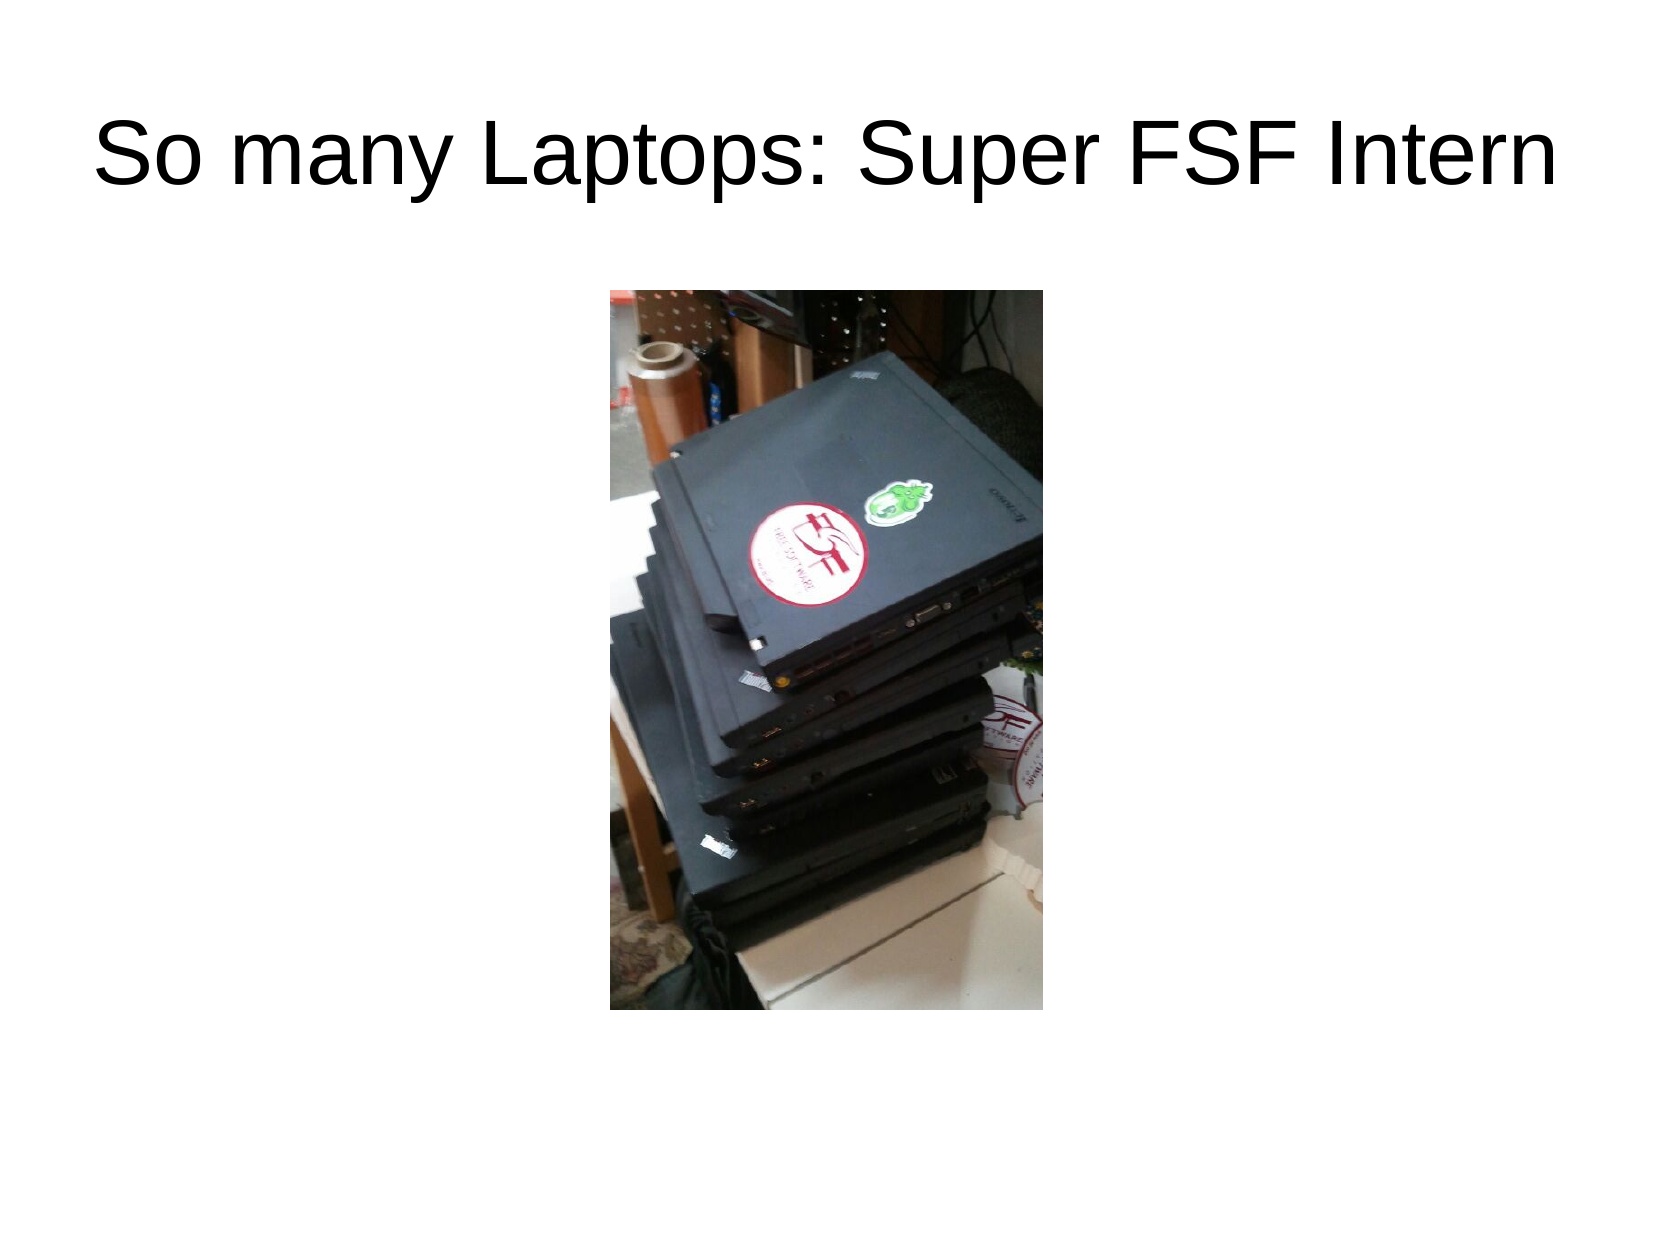

# So many Laptops: Super FSF Intern